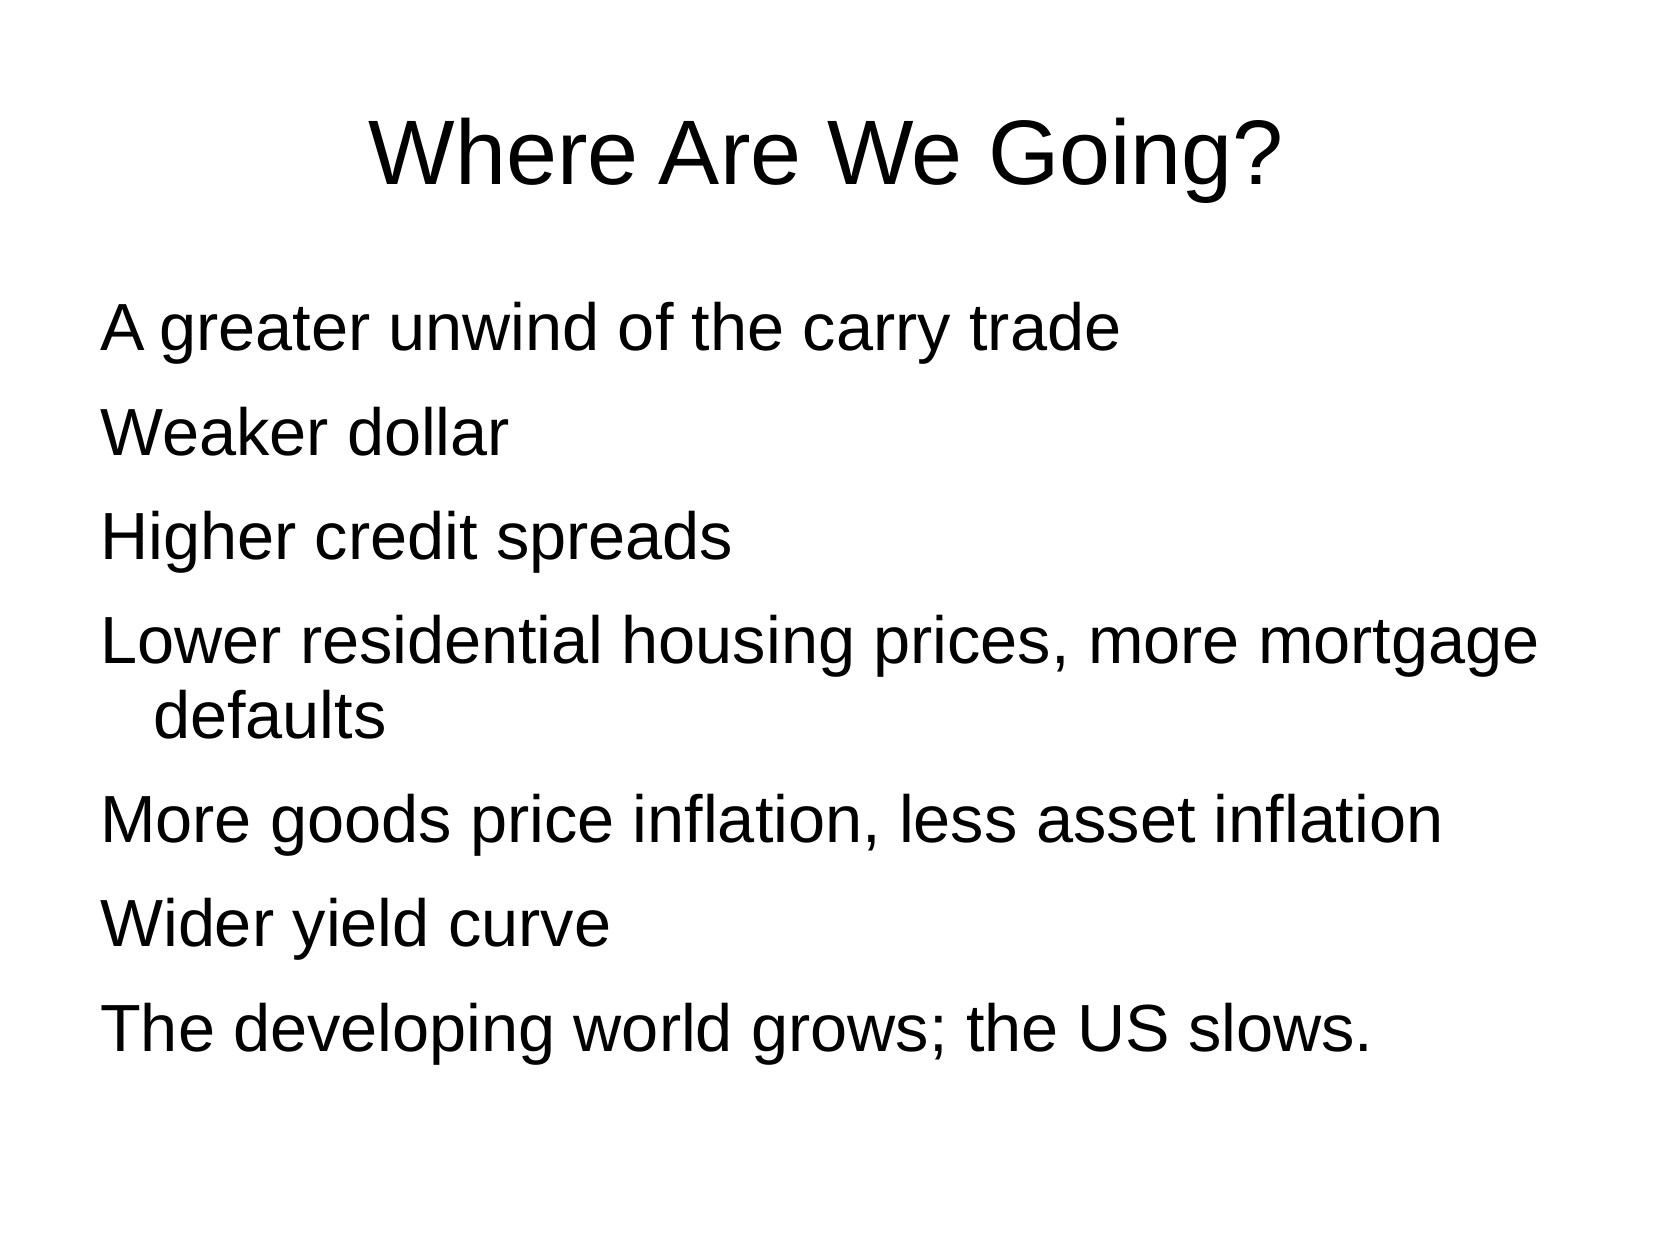

# Where Are We Going?
A greater unwind of the carry trade
Weaker dollar
Higher credit spreads
Lower residential housing prices, more mortgage defaults
More goods price inflation, less asset inflation
Wider yield curve
The developing world grows; the US slows.